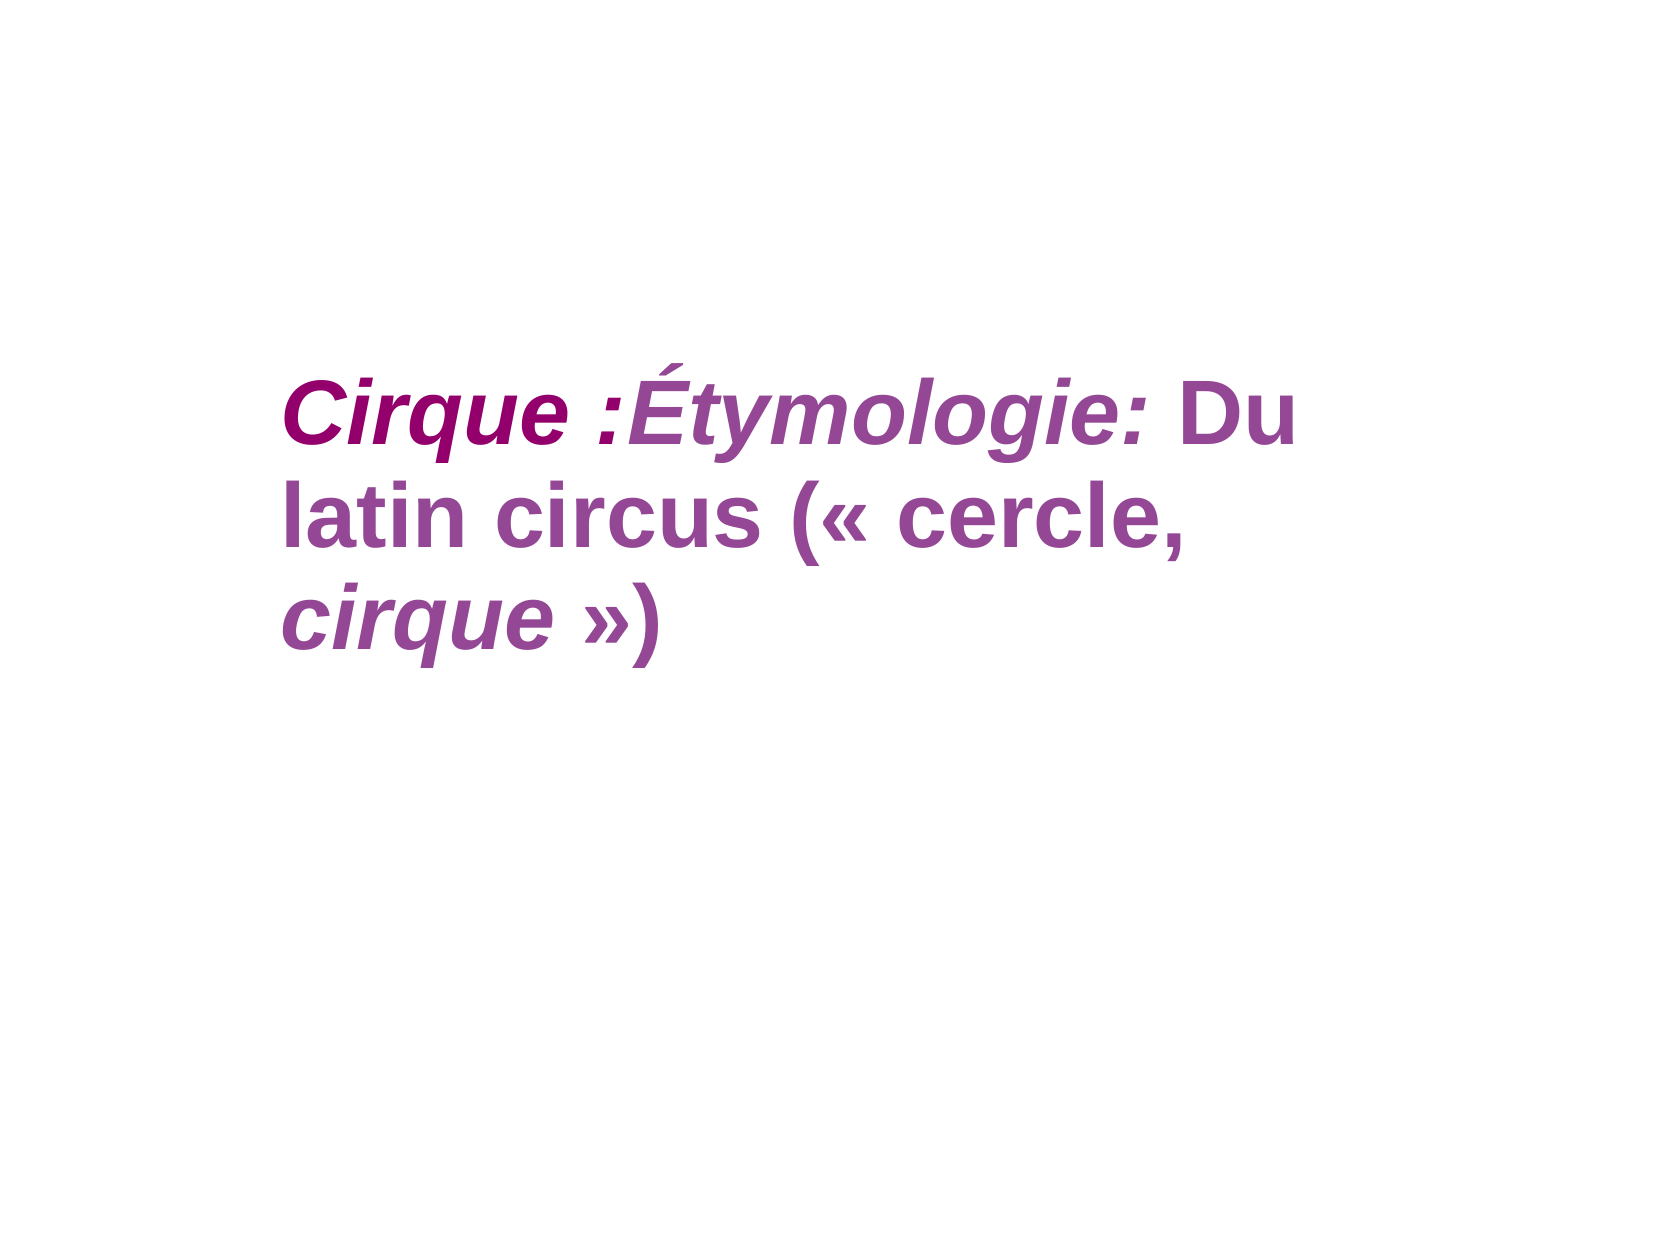

Cirque :Étymologie: Du latin circus (« cercle, cirque »)